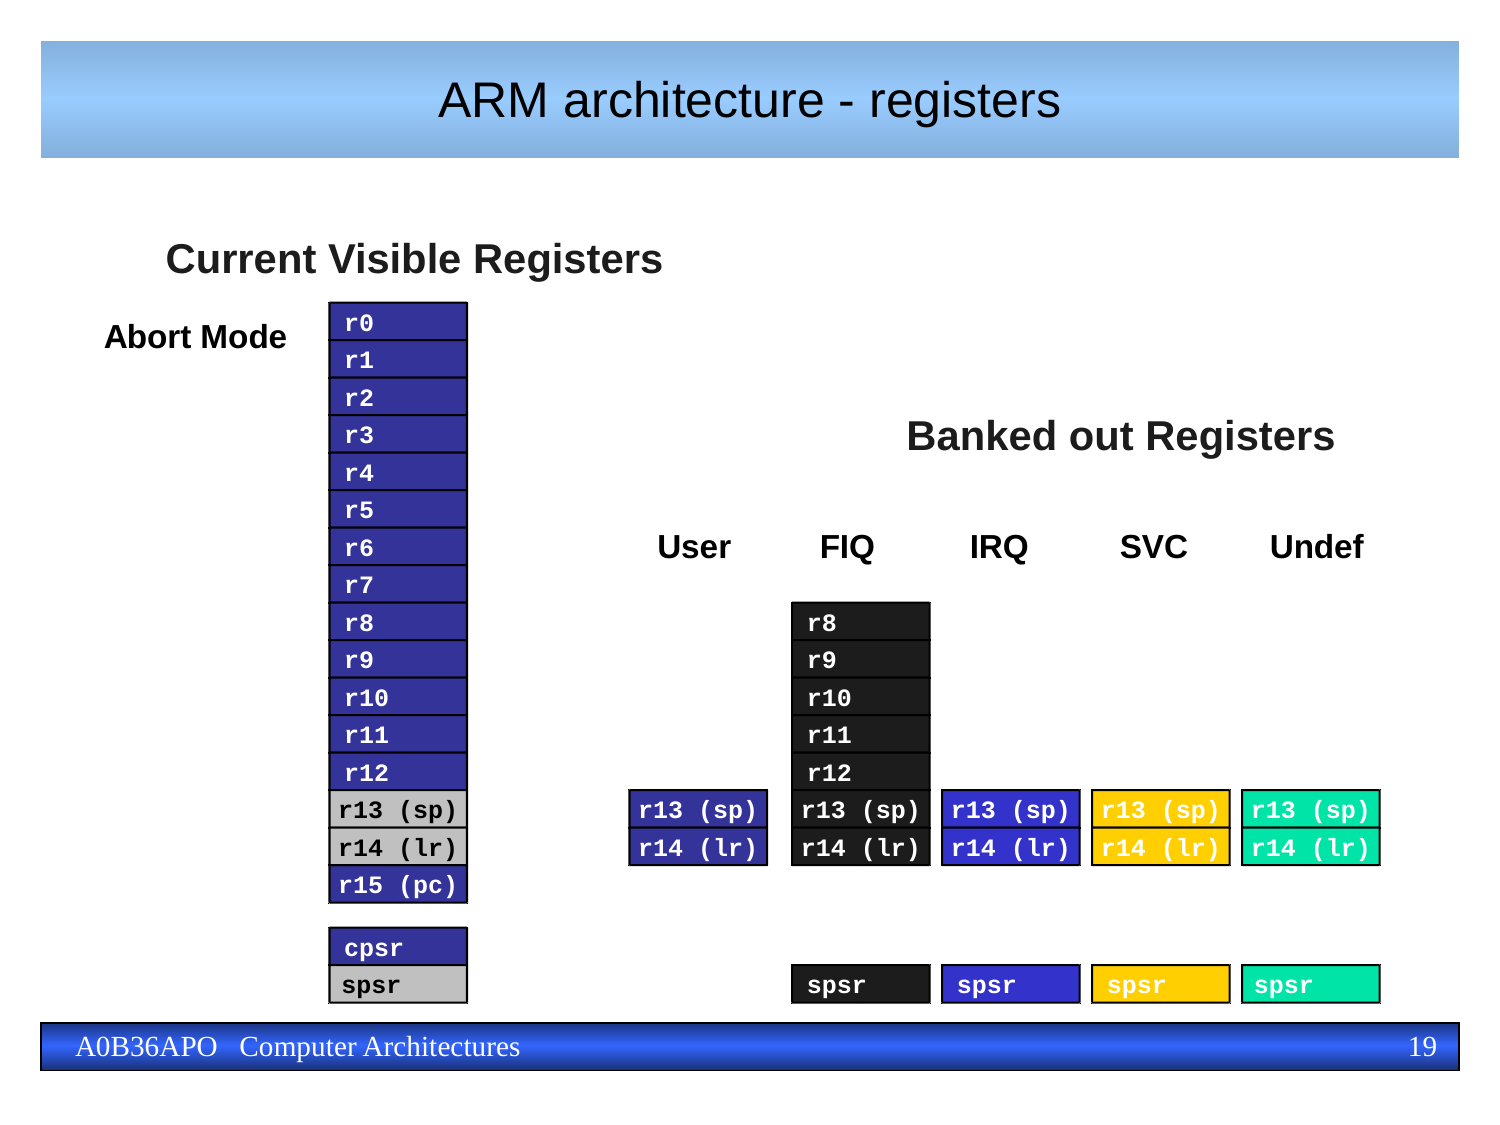

# ARM architecture - registers
A0B36APO Computer Architectures
19